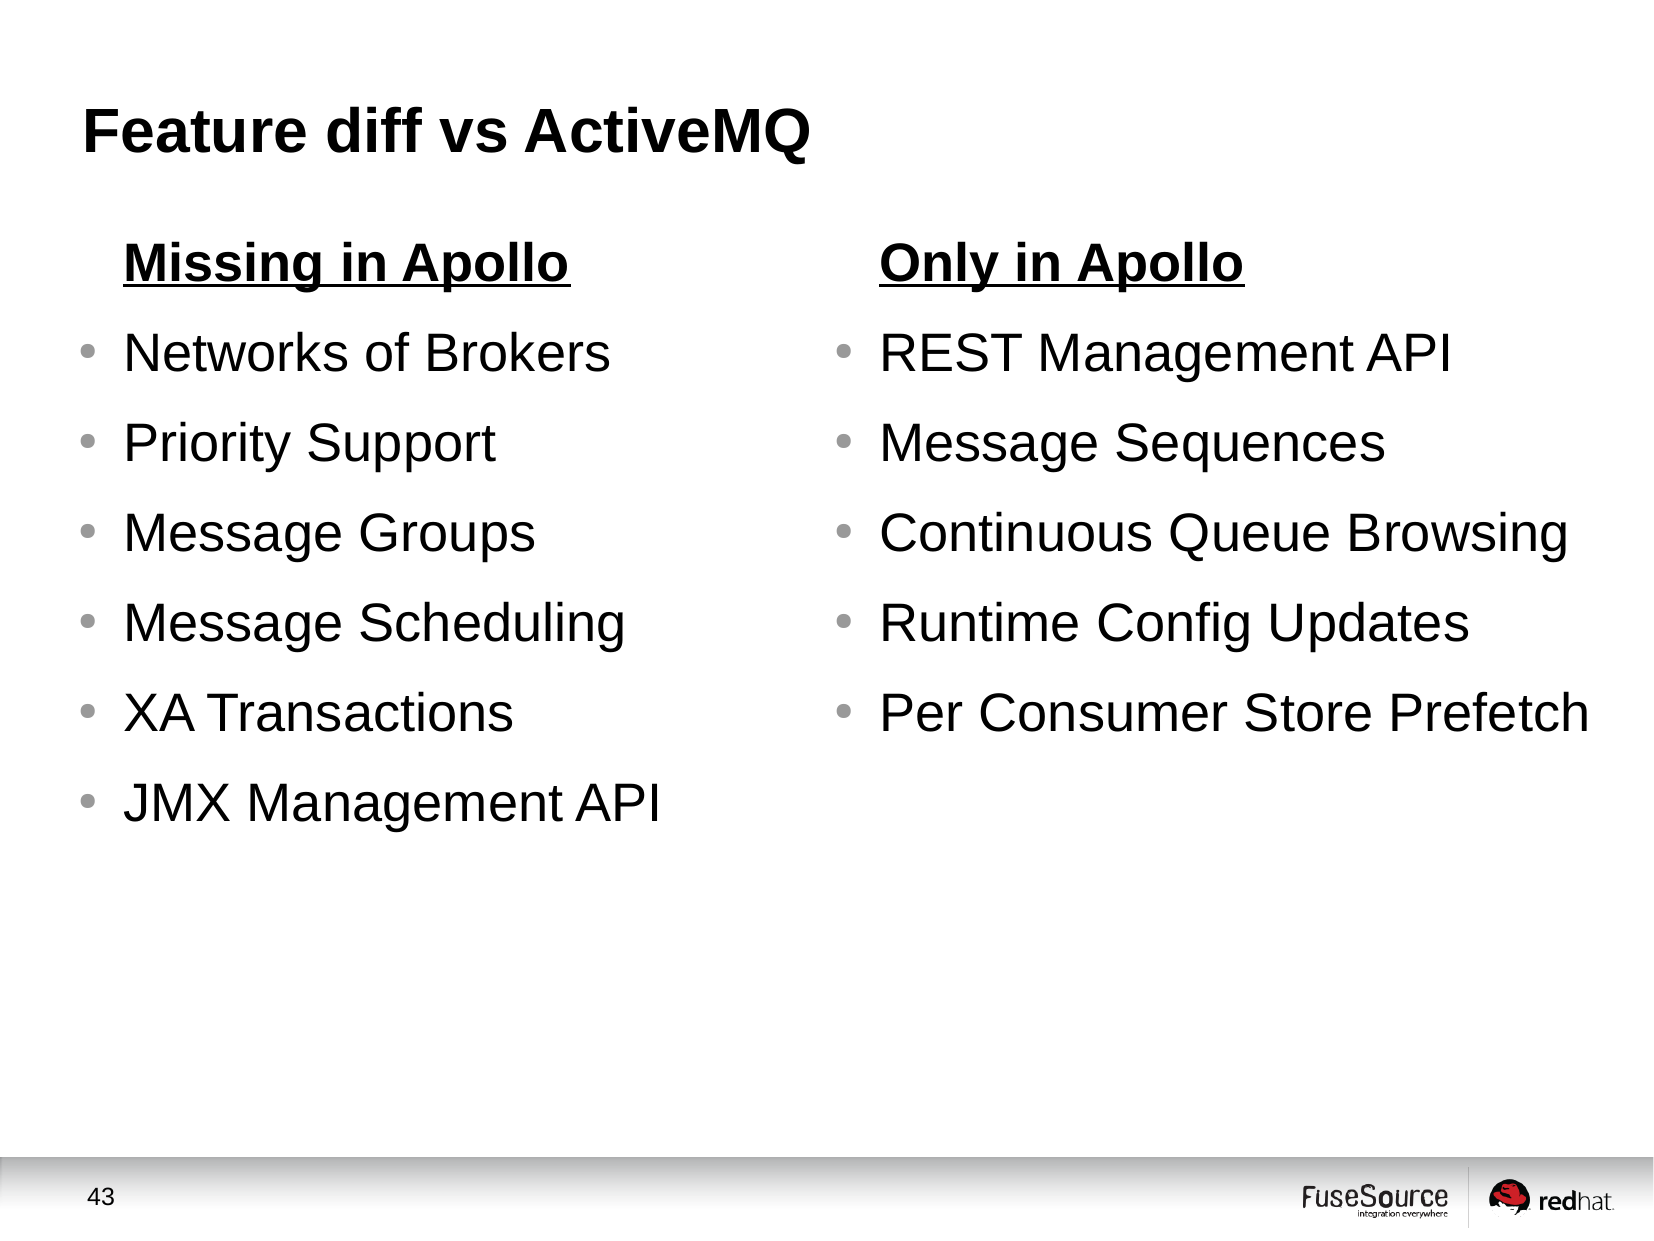

# Feature diff vs ActiveMQ
Only in Apollo
REST Management API
Message Sequences
Continuous Queue Browsing
Runtime Config Updates
Per Consumer Store Prefetch
Missing in Apollo
Networks of Brokers
Priority Support
Message Groups
Message Scheduling
XA Transactions
JMX Management API